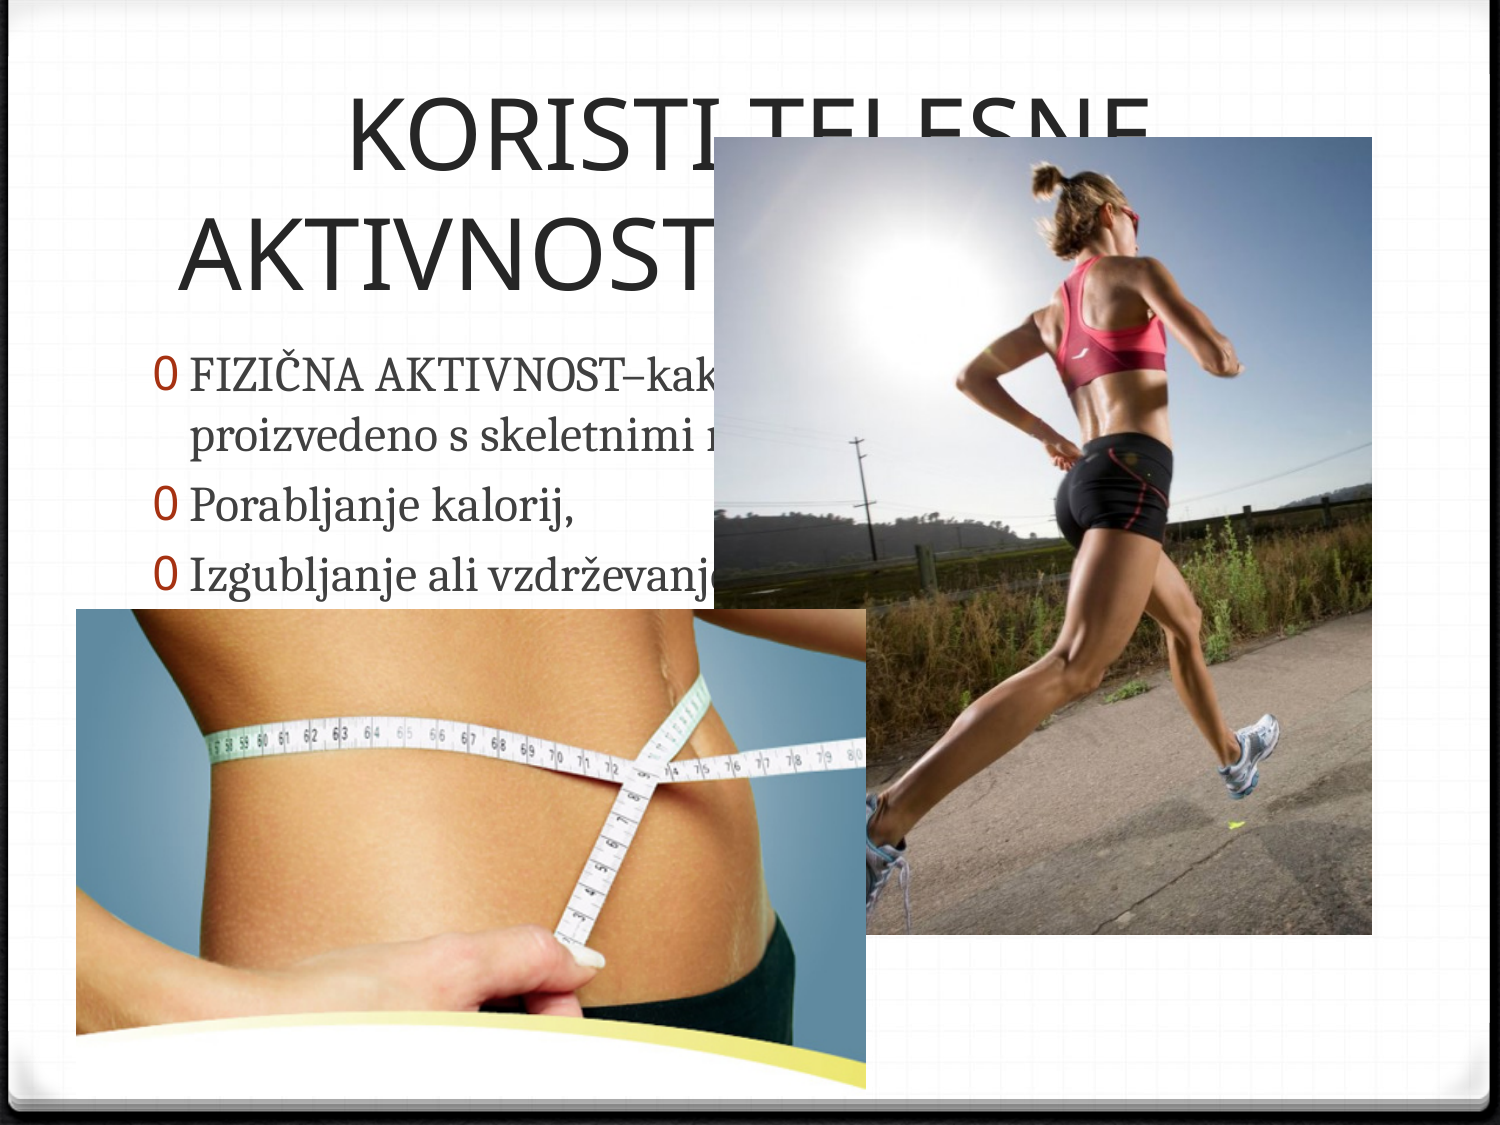

# KORISTI TELESNE AKTIVNOSTI ZA ZDRAVJE
FIZIČNA AKTIVNOST–kakršno koli telesno gibanje proizvedeno s skeletnimi mišicami,
Porabljanje kalorij,
Izgubljanje ali vzdrževanje telesne teže,
Pri 30min hoje dnevno, porabimo 1050kcal v enem tednu.